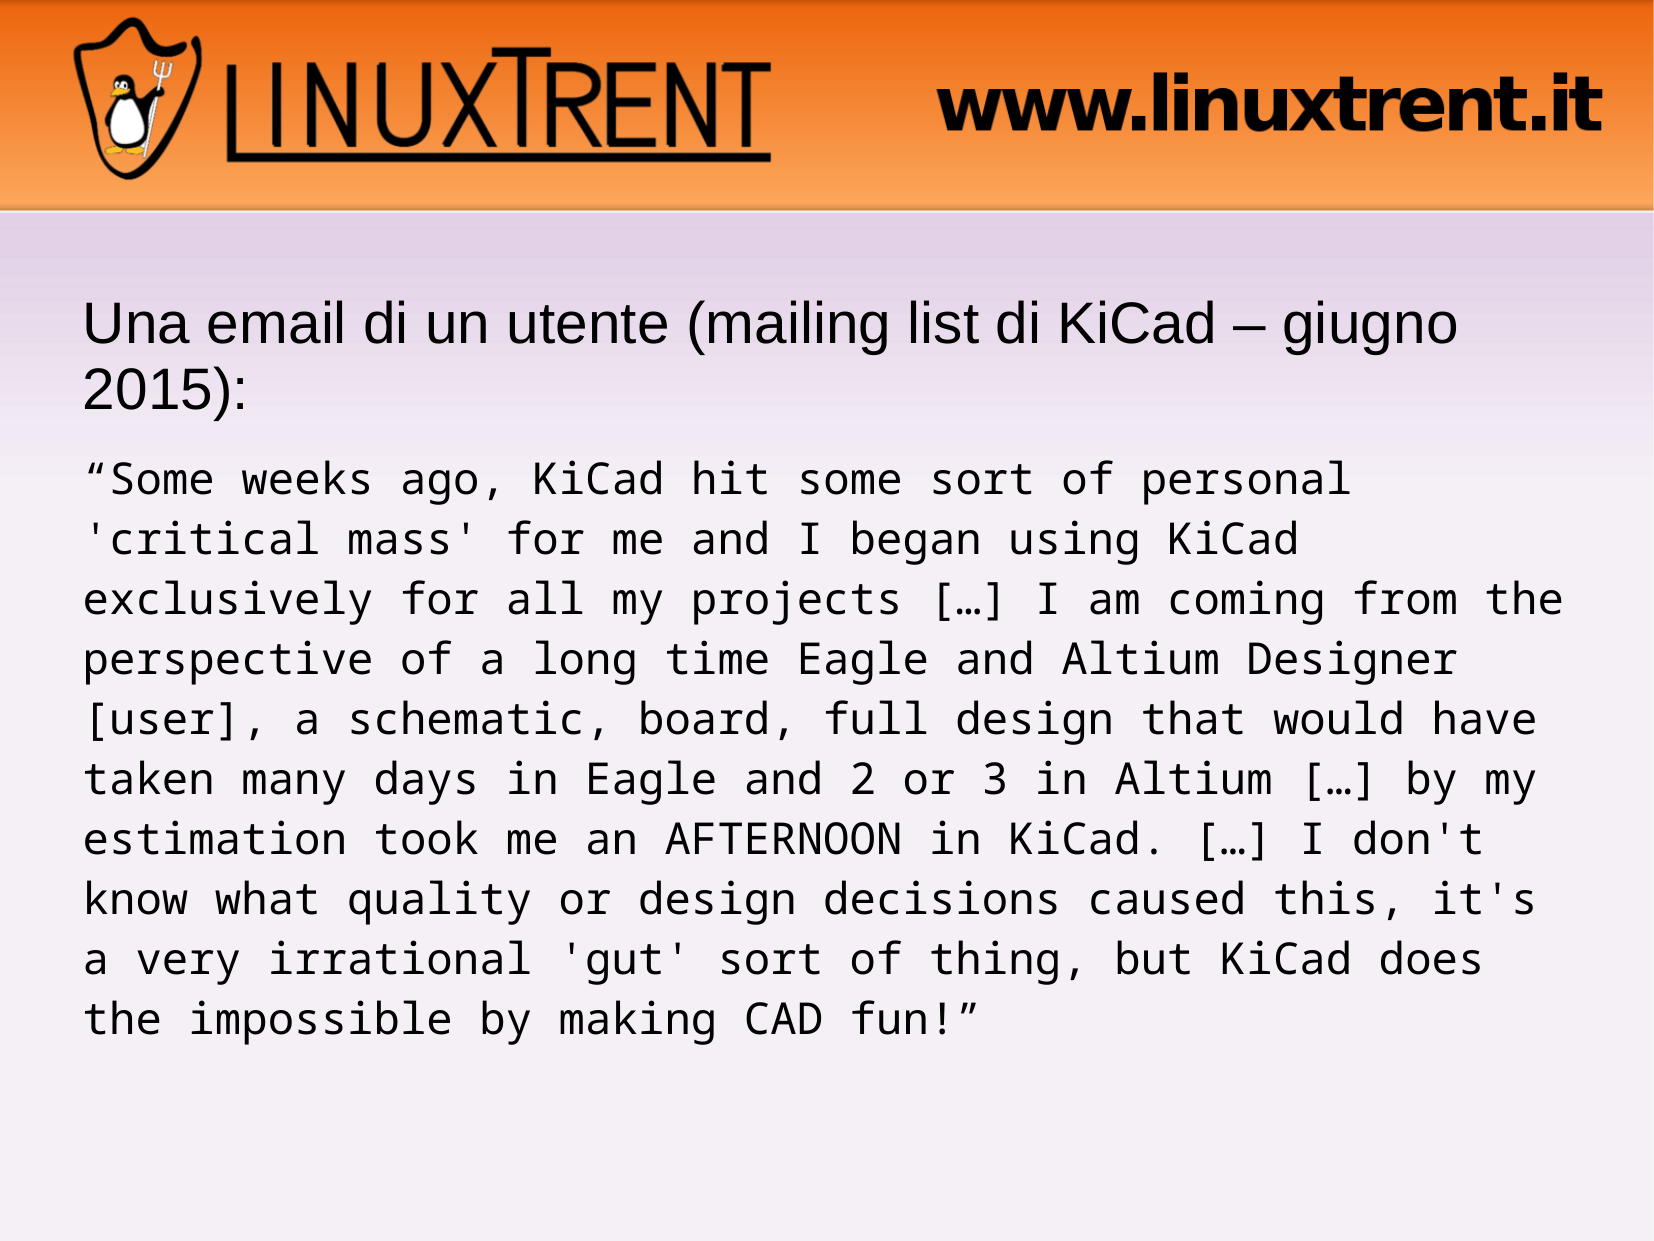

# Una email di un utente (mailing list di KiCad – giugno 2015):
“Some weeks ago, KiCad hit some sort of personal 'critical mass' for me and I began using KiCad exclusively for all my projects […] I am coming from the perspective of a long time Eagle and Altium Designer [user], a schematic, board, full design that would have taken many days in Eagle and 2 or 3 in Altium […] by my estimation took me an AFTERNOON in KiCad. […] I don't know what quality or design decisions caused this, it's a very irrational 'gut' sort of thing, but KiCad does the impossible by making CAD fun!”